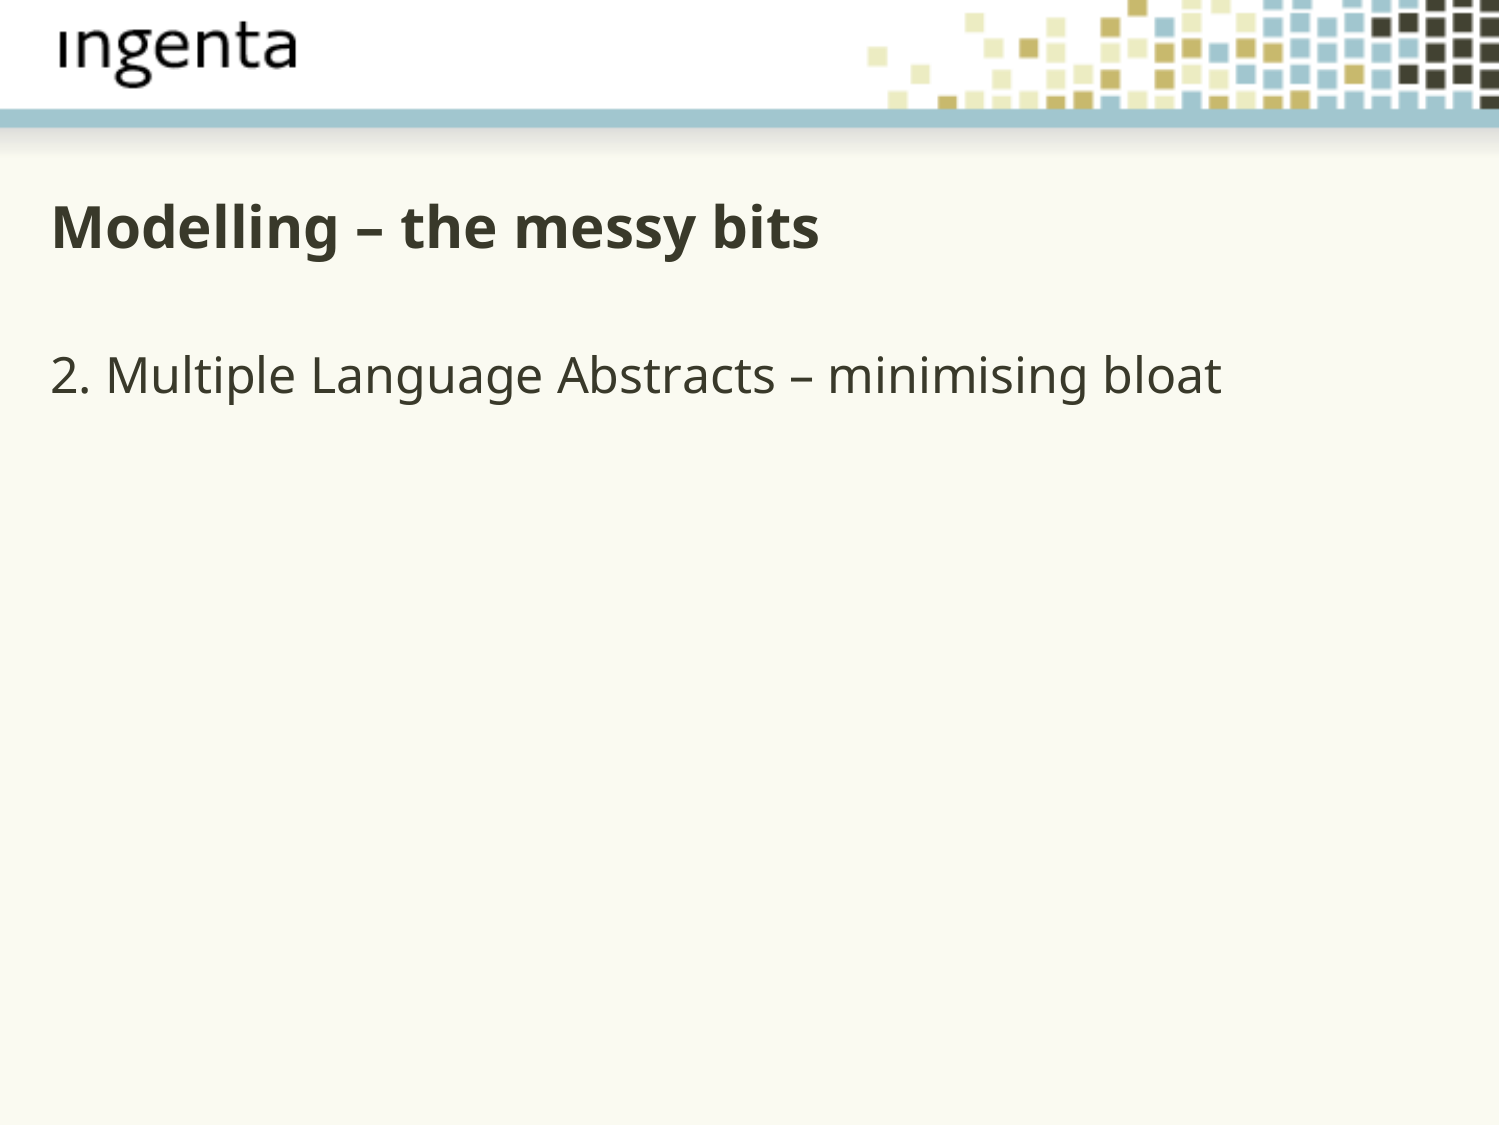

# Modelling – the messy bits
2. Multiple Language Abstracts – minimising bloat